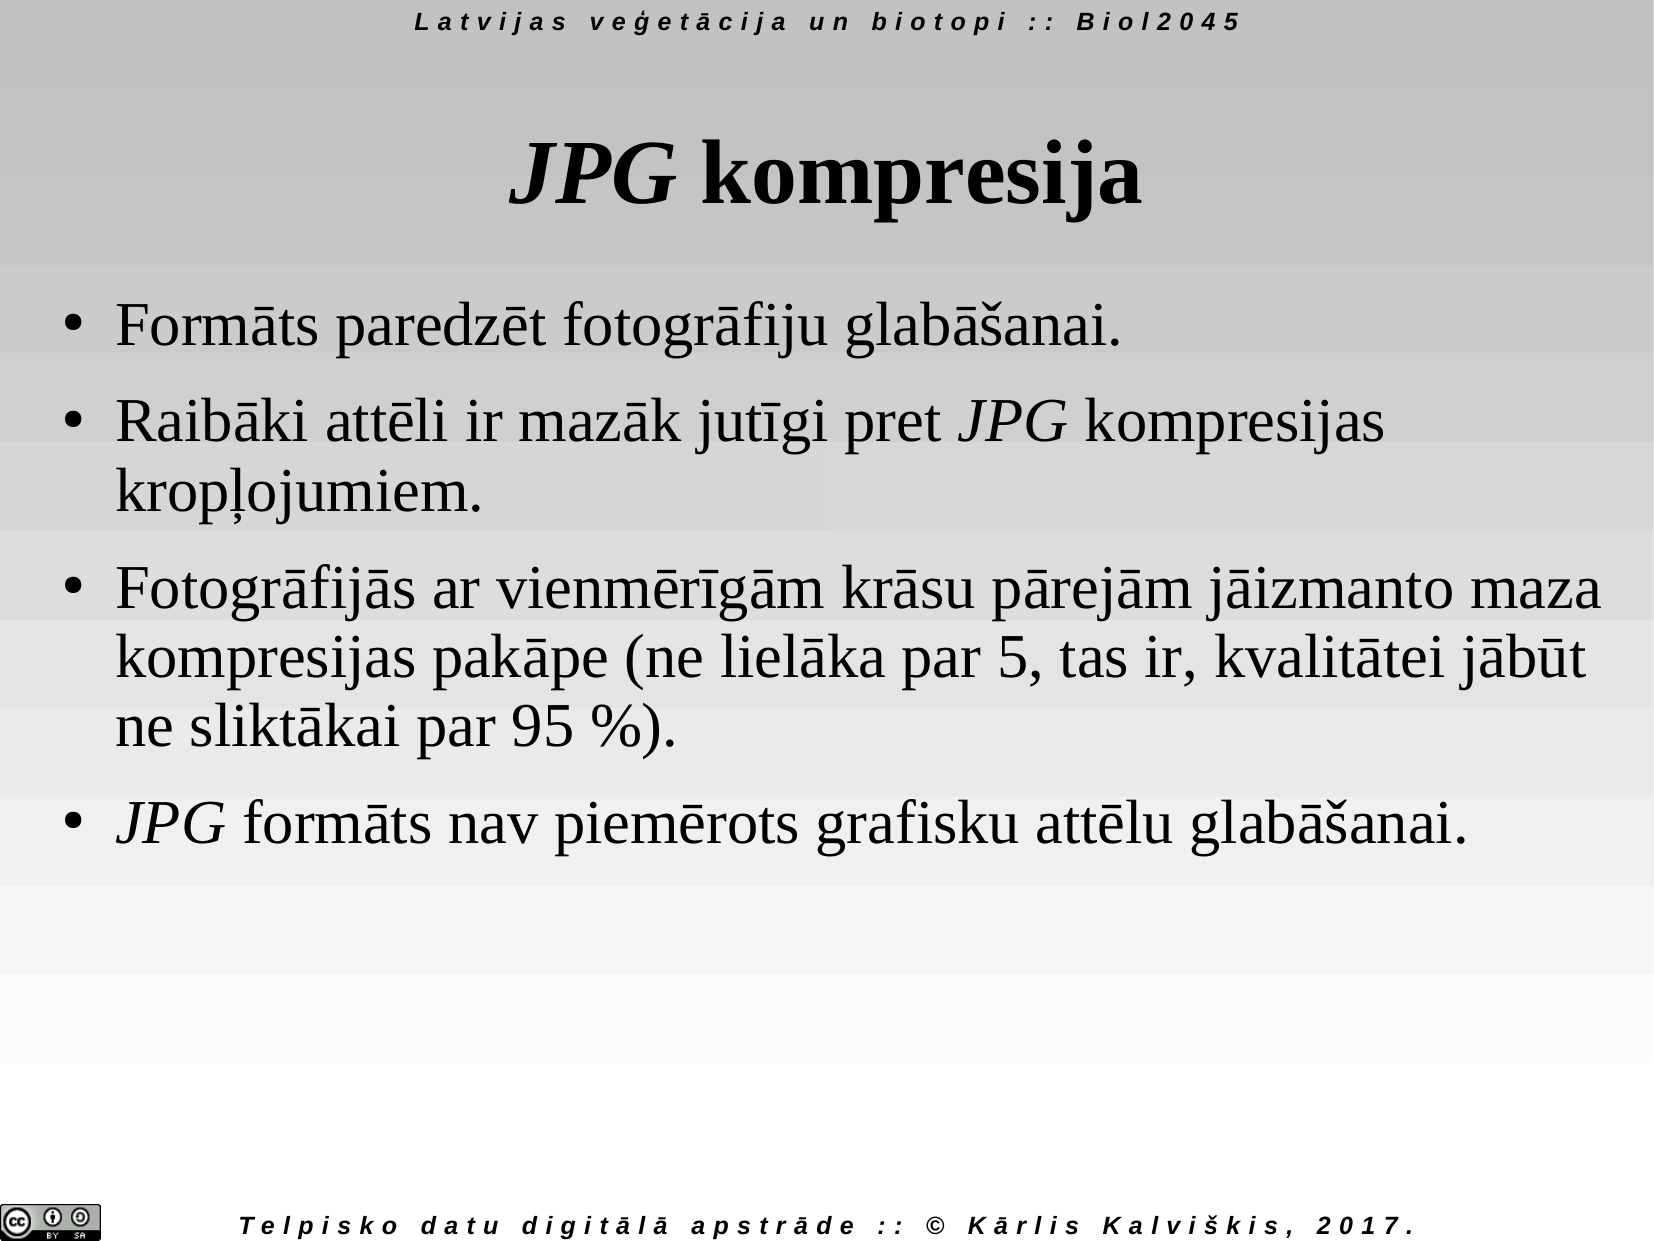

# JPG kompresija
Formāts paredzēt fotogrāfiju glabāšanai.
Raibāki attēli ir mazāk jutīgi pret JPG kompresijas kropļojumiem.
Fotogrāfijās ar vienmērīgām krāsu pārejām jāizmanto maza kompresijas pakāpe (ne lielāka par 5, tas ir, kvalitātei jābūt ne sliktākai par 95 %).
JPG formāts nav piemērots grafisku attēlu glabāšanai.